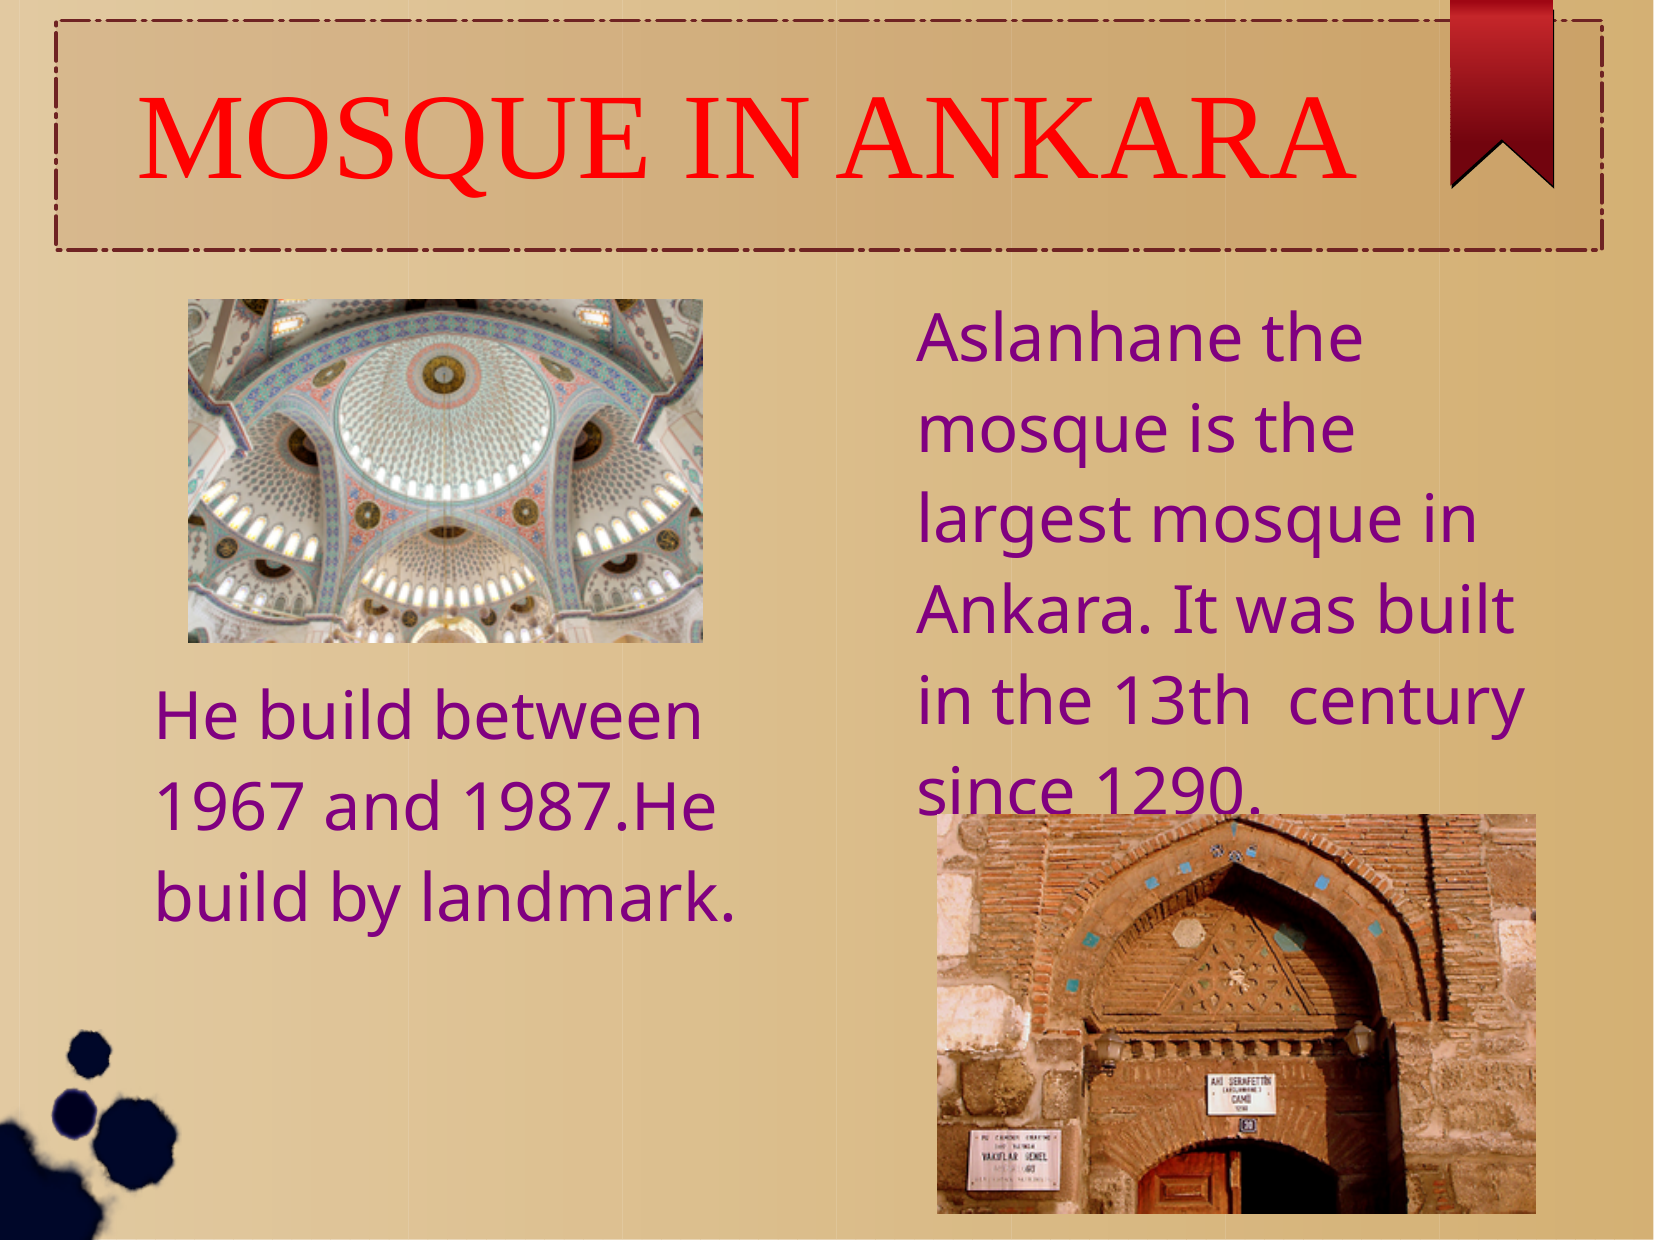

# MOSQUE IN ANKARA
Aslanhane the mosque is the largest mosque in Ankara. It was built in the 13th century since 1290.
He build between 1967 and 1987.He build by landmark.